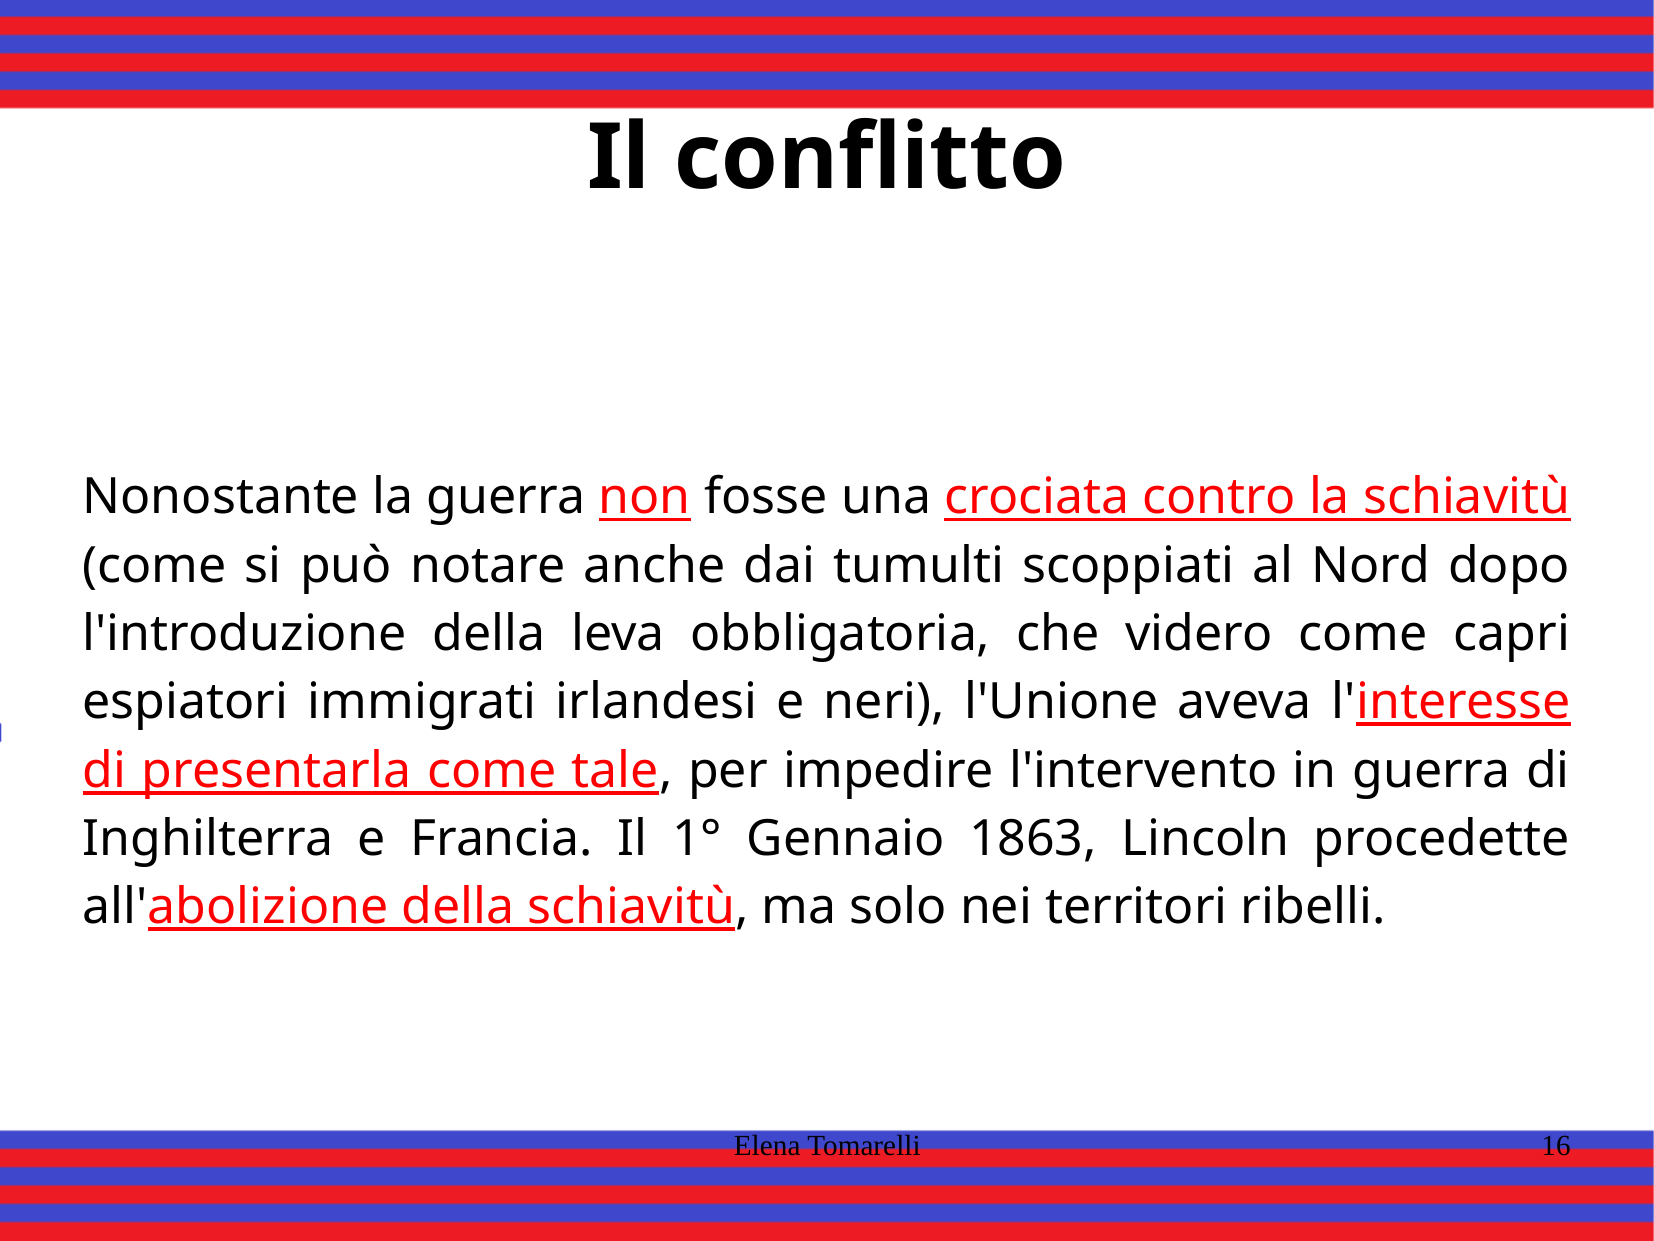

# Il conflitto
Nonostante la guerra non fosse una crociata contro la schiavitù (come si può notare anche dai tumulti scoppiati al Nord dopo l'introduzione della leva obbligatoria, che videro come capri espiatori immigrati irlandesi e neri), l'Unione aveva l'interesse di presentarla come tale, per impedire l'intervento in guerra di Inghilterra e Francia. Il 1° Gennaio 1863, Lincoln procedette all'abolizione della schiavitù, ma solo nei territori ribelli.
Elena Tomarelli
16